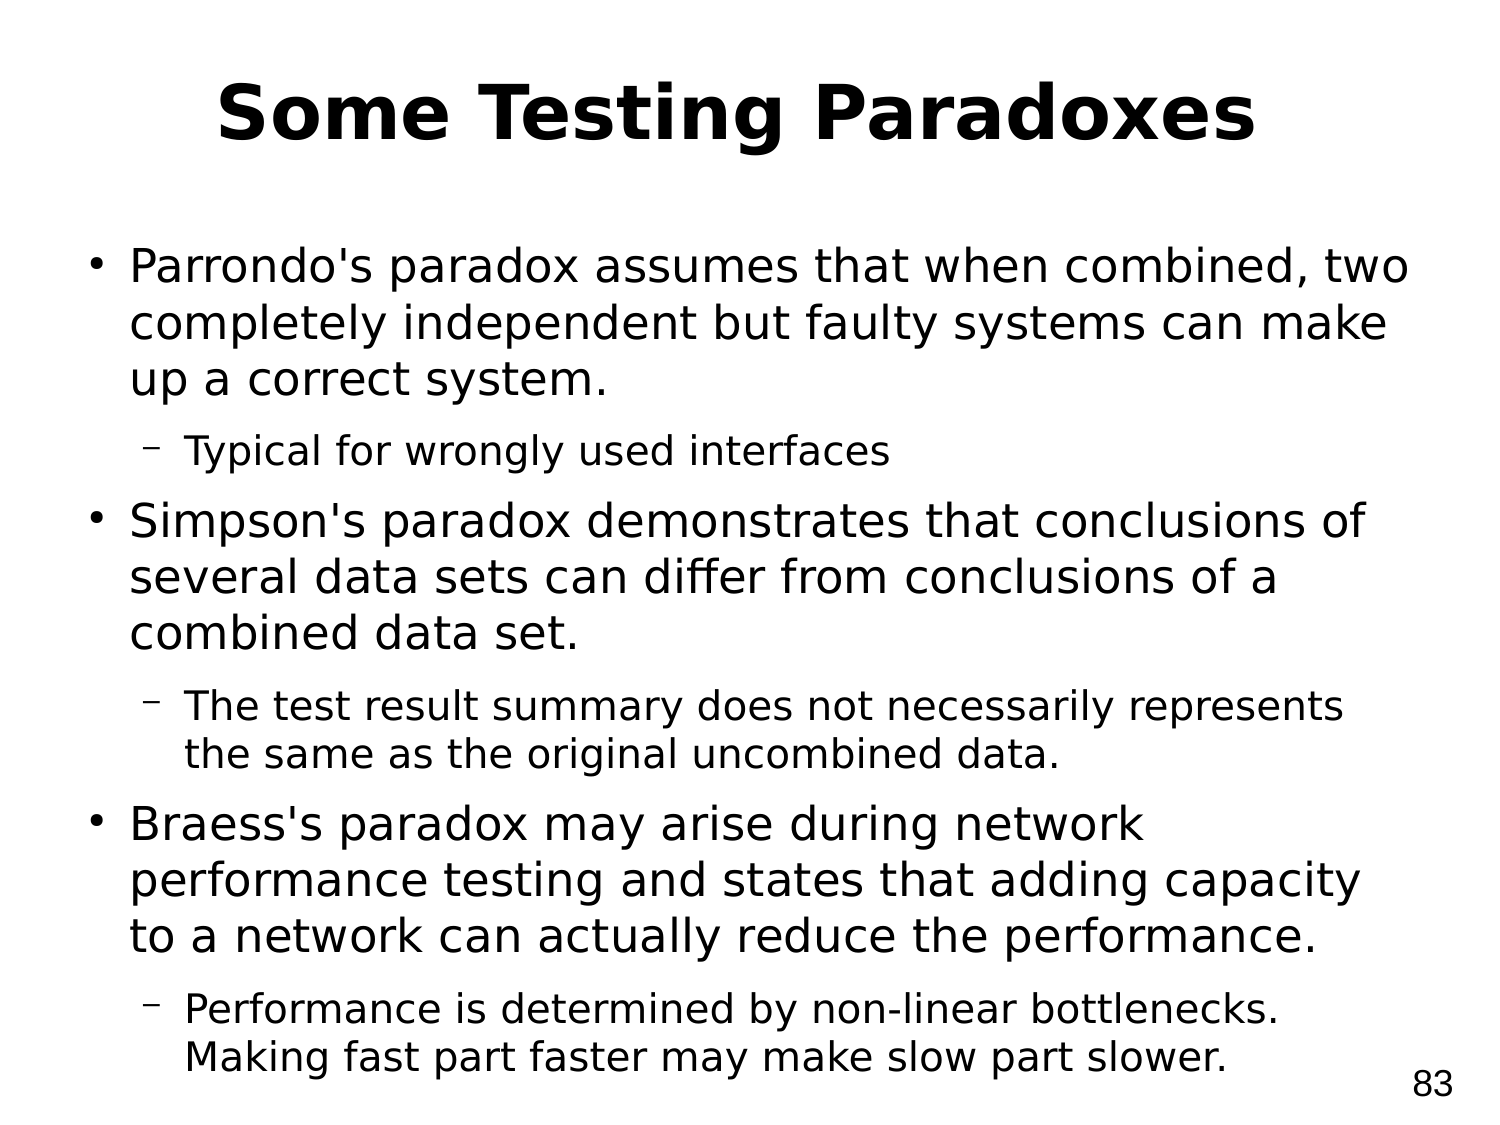

# Some Testing Paradoxes
Parrondo's paradox assumes that when combined, two completely independent but faulty systems can make up a correct system.
Typical for wrongly used interfaces
Simpson's paradox demonstrates that conclusions of several data sets can differ from conclusions of a combined data set.
The test result summary does not necessarily represents the same as the original uncombined data.
Braess's paradox may arise during network performance testing and states that adding capacity to a network can actually reduce the performance.
Performance is determined by non-linear bottlenecks. Making fast part faster may make slow part slower.